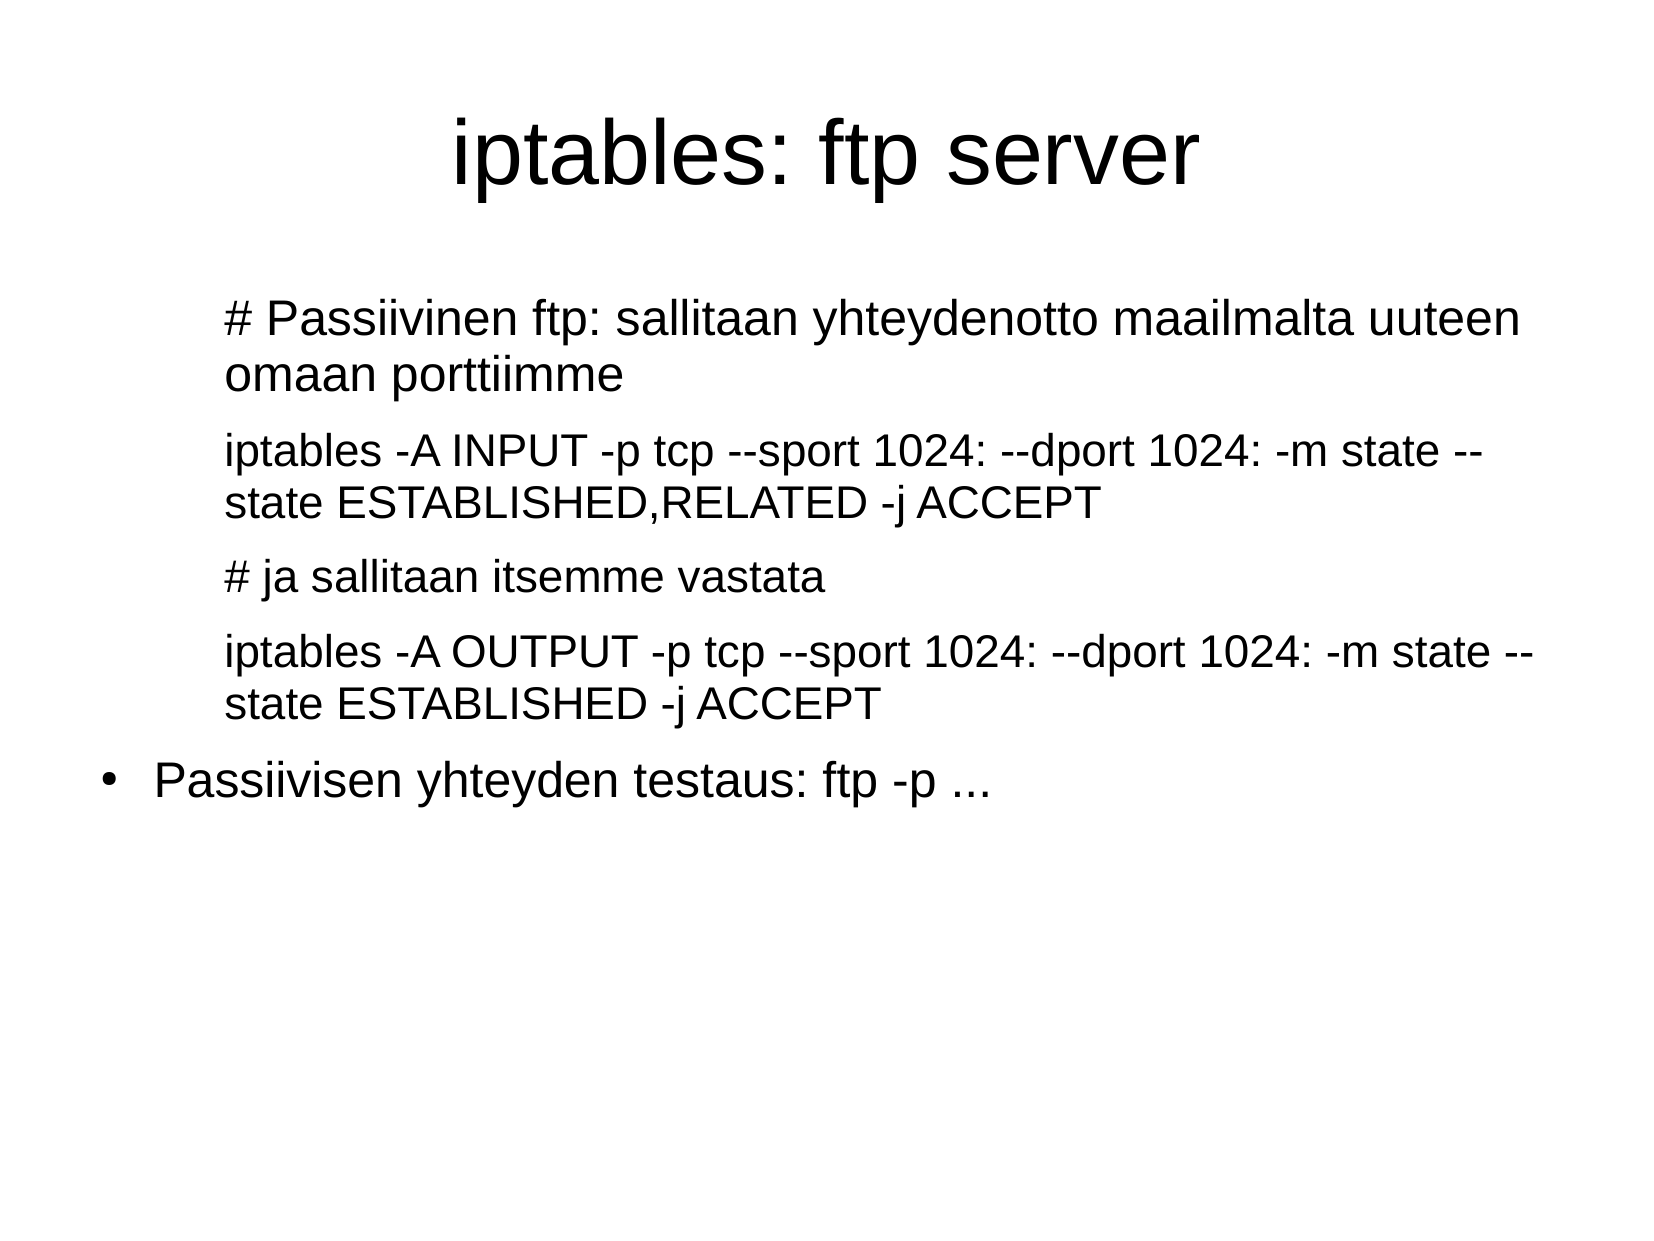

# iptables: ftp server
# Passiivinen ftp: sallitaan yhteydenotto maailmalta uuteen omaan porttiimme
iptables -A INPUT -p tcp --sport 1024: --dport 1024: -m state --state ESTABLISHED,RELATED -j ACCEPT
# ja sallitaan itsemme vastata
iptables -A OUTPUT -p tcp --sport 1024: --dport 1024: -m state --state ESTABLISHED -j ACCEPT
Passiivisen yhteyden testaus: ftp -p ...